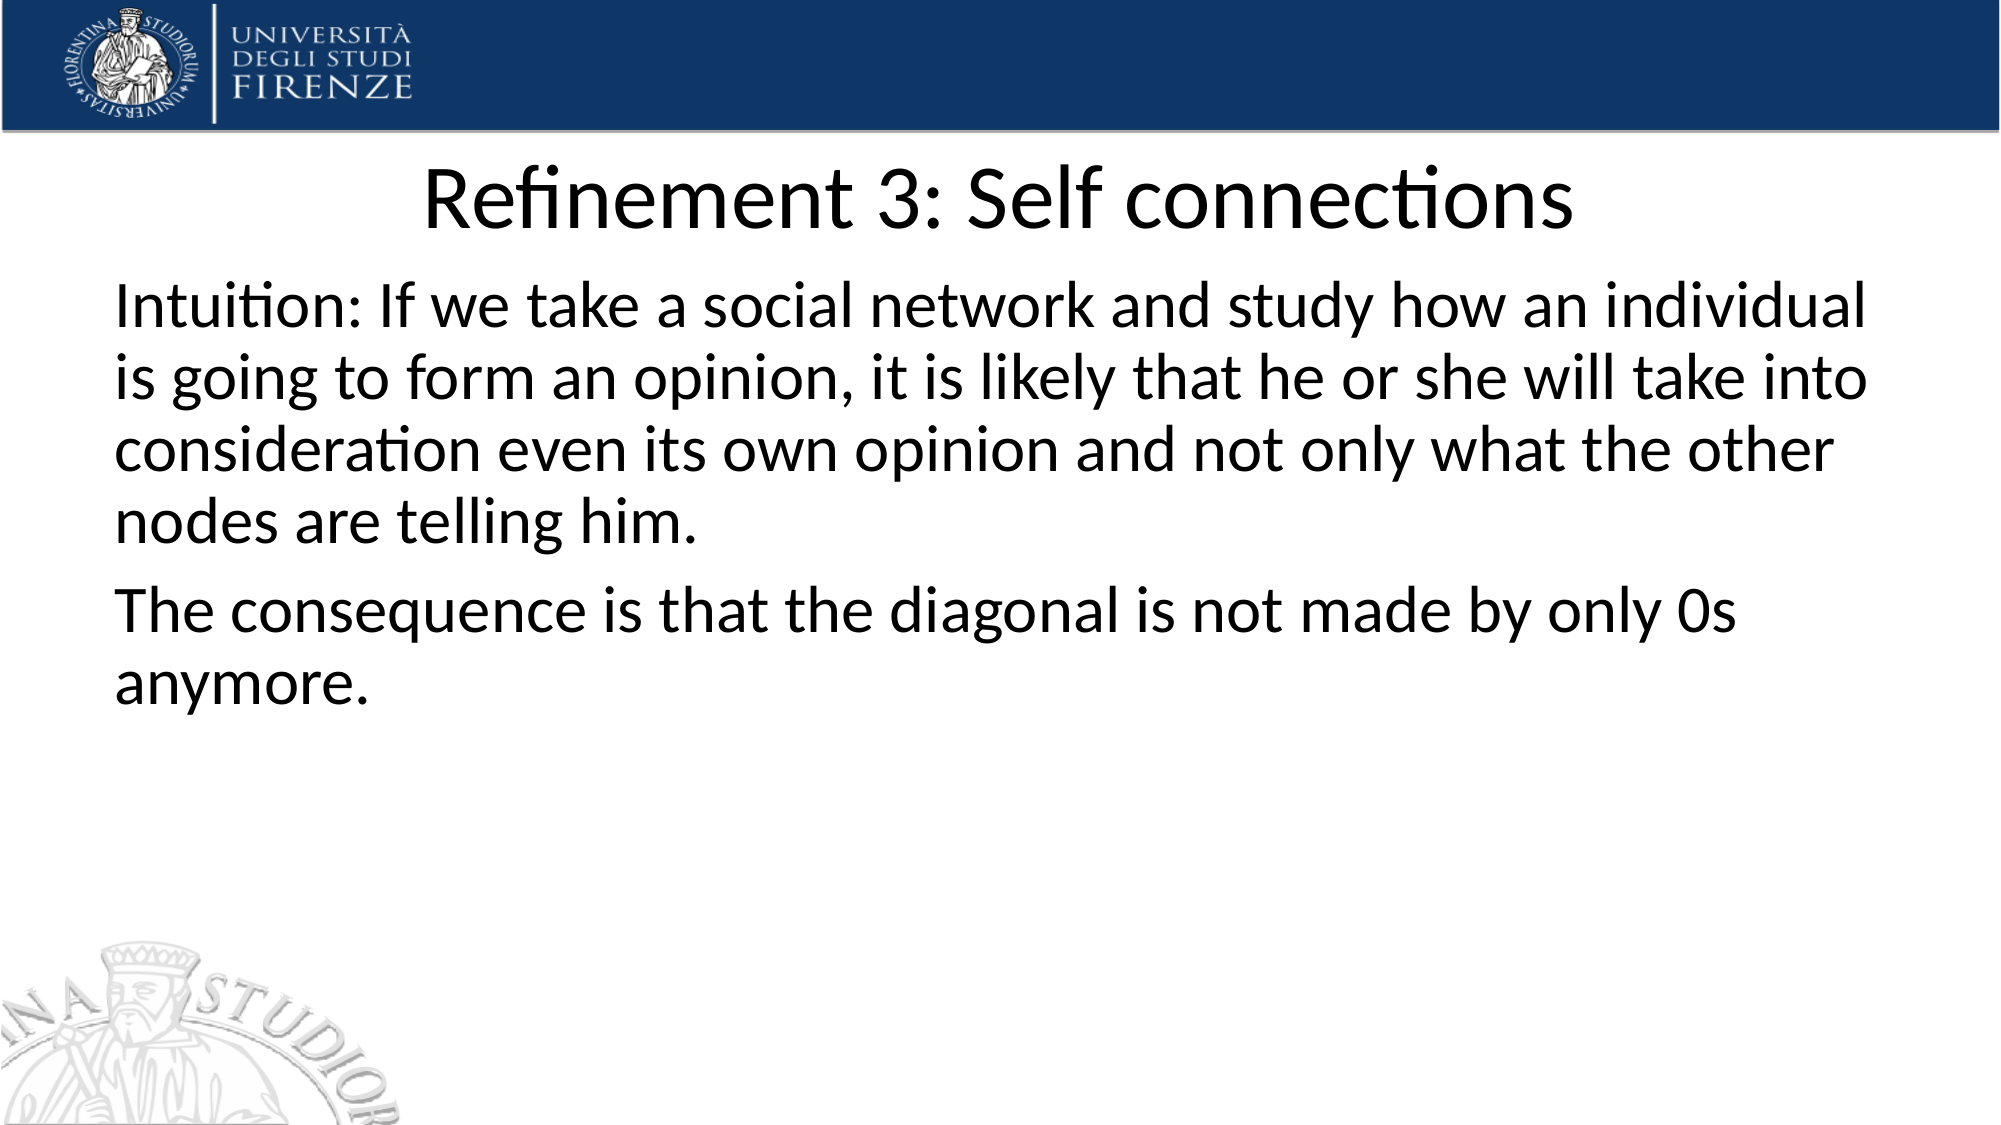

# Refinement 3: Self connections
Intuition: If we take a social network and study how an individual is going to form an opinion, it is likely that he or she will take into consideration even its own opinion and not only what the other nodes are telling him.
The consequence is that the diagonal is not made by only 0s anymore.